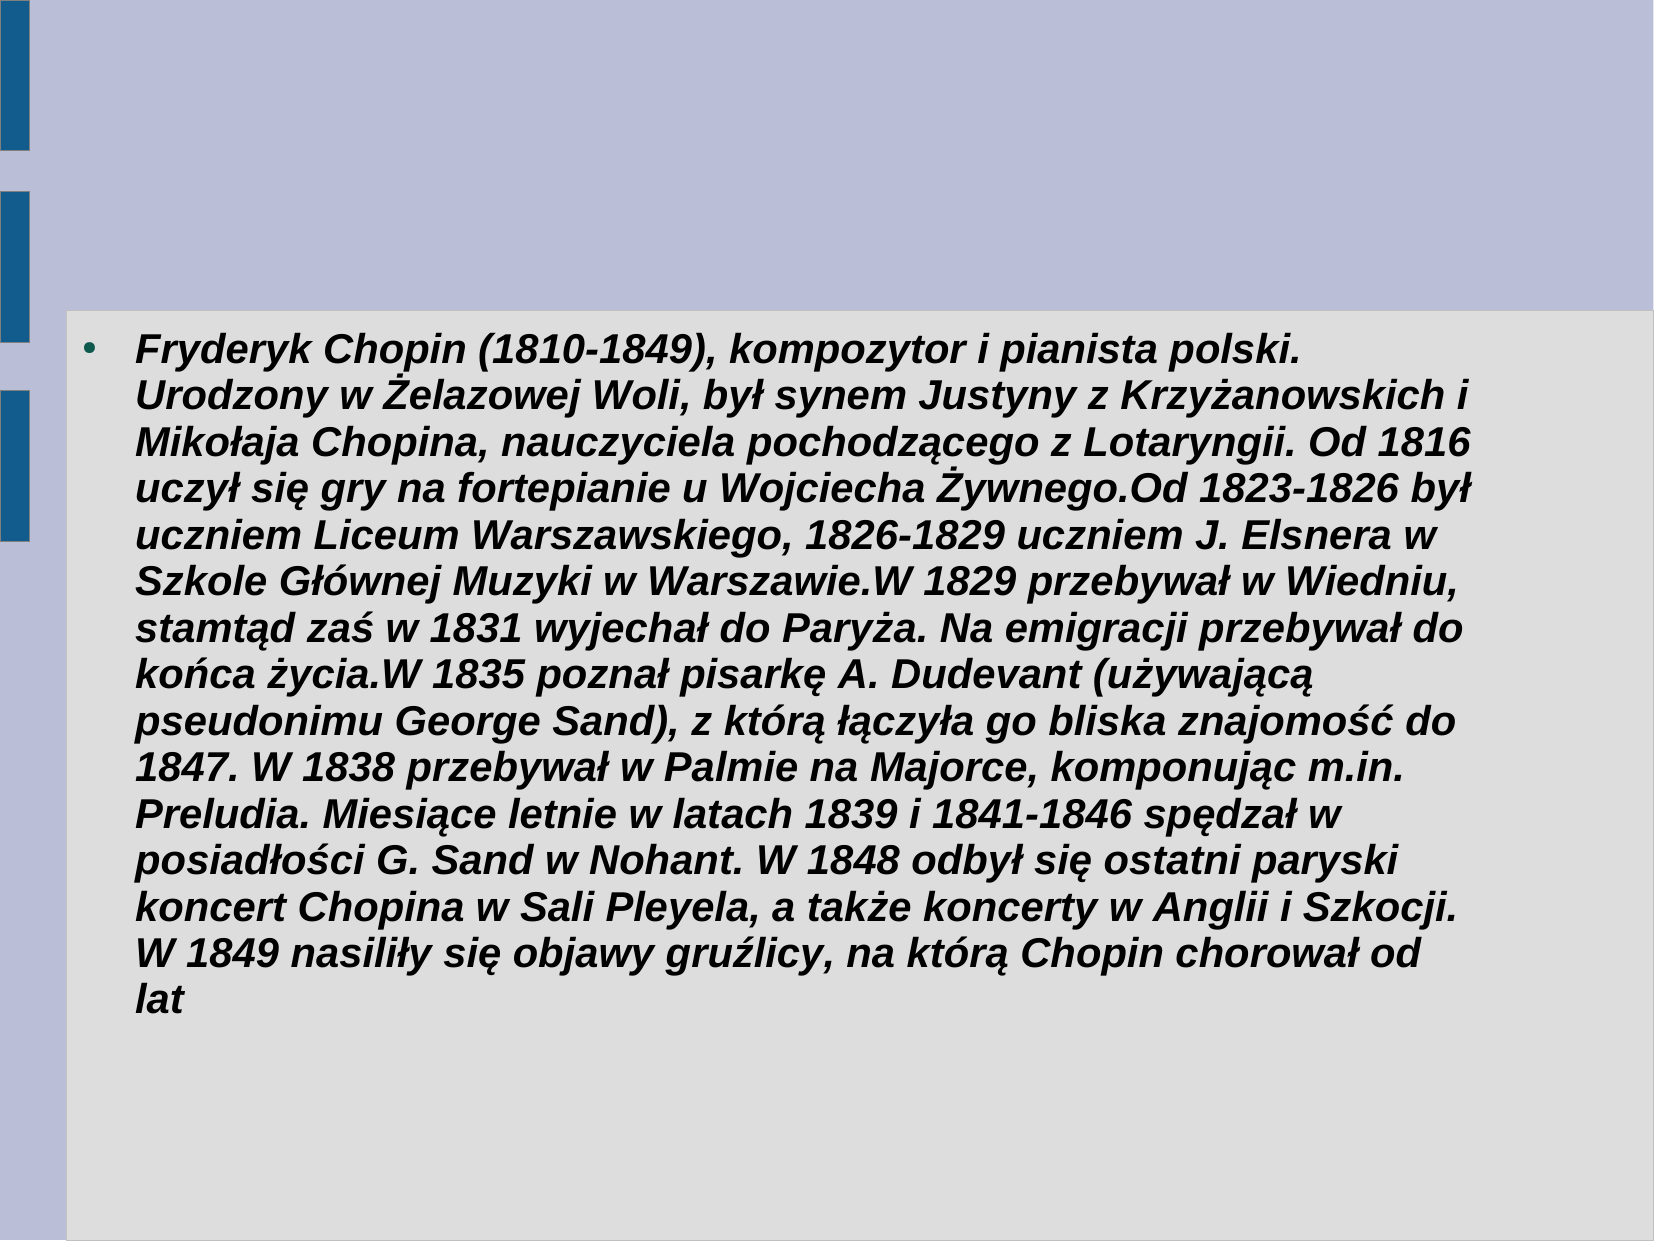

#
Fryderyk Chopin (1810-1849), kompozytor i pianista polski. Urodzony w Żelazowej Woli, był synem Justyny z Krzyżanowskich i Mikołaja Chopina, nauczyciela pochodzącego z Lotaryngii. Od 1816 uczył się gry na fortepianie u Wojciecha Żywnego.Od 1823-1826 był uczniem Liceum Warszawskiego, 1826-1829 uczniem J. Elsnera w Szkole Głównej Muzyki w Warszawie.W 1829 przebywał w Wiedniu, stamtąd zaś w 1831 wyjechał do Paryża. Na emigracji przebywał do końca życia.W 1835 poznał pisarkę A. Dudevant (używającą pseudonimu George Sand), z którą łączyła go bliska znajomość do 1847. W 1838 przebywał w Palmie na Majorce, komponując m.in. Preludia. Miesiące letnie w latach 1839 i 1841-1846 spędzał w posiadłości G. Sand w Nohant. W 1848 odbył się ostatni paryski koncert Chopina w Sali Pleyela, a także koncerty w Anglii i Szkocji. W 1849 nasiliły się objawy gruźlicy, na którą Chopin chorował od lat